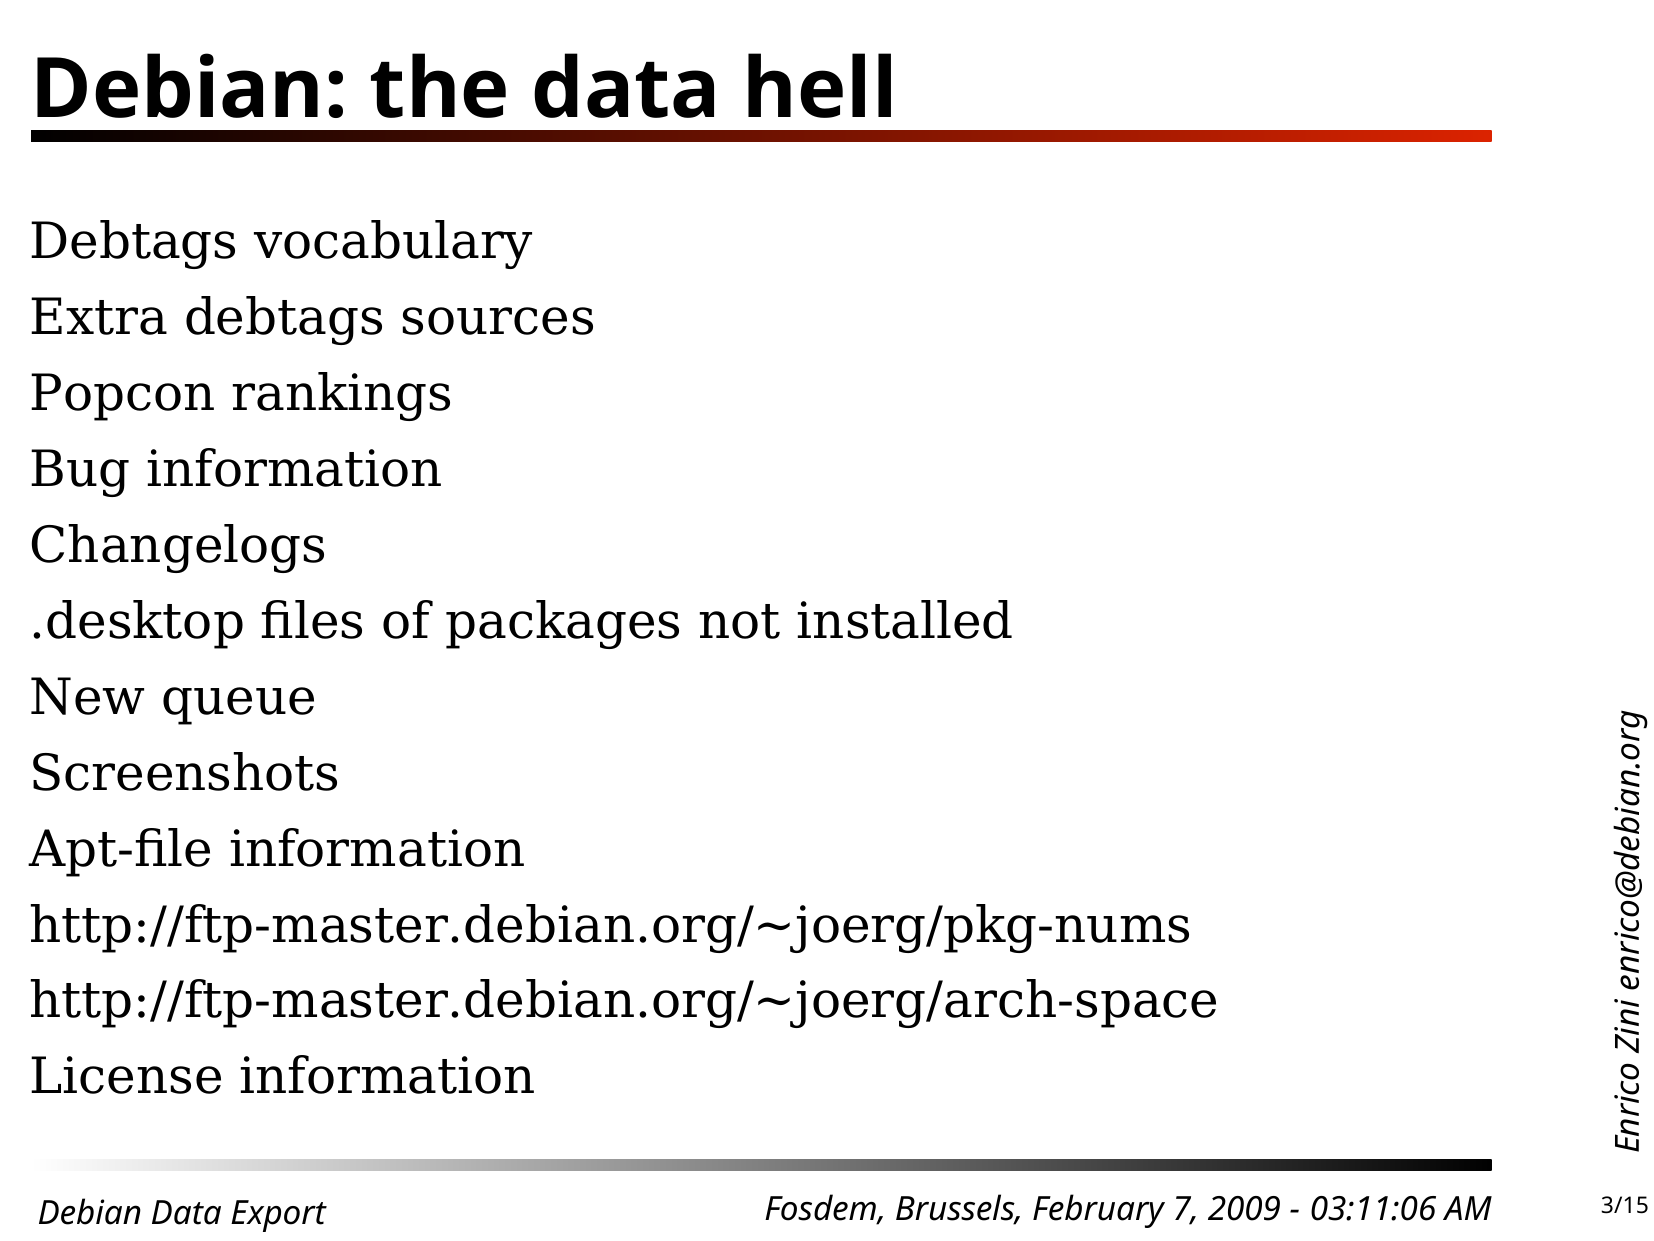

Debian: the data hell
Debtags vocabulary
Extra debtags sources
Popcon rankings
Bug information
Changelogs
.desktop files of packages not installed
New queue
Screenshots
Apt-file information
http://ftp-master.debian.org/~joerg/pkg-nums
http://ftp-master.debian.org/~joerg/arch-space
License information